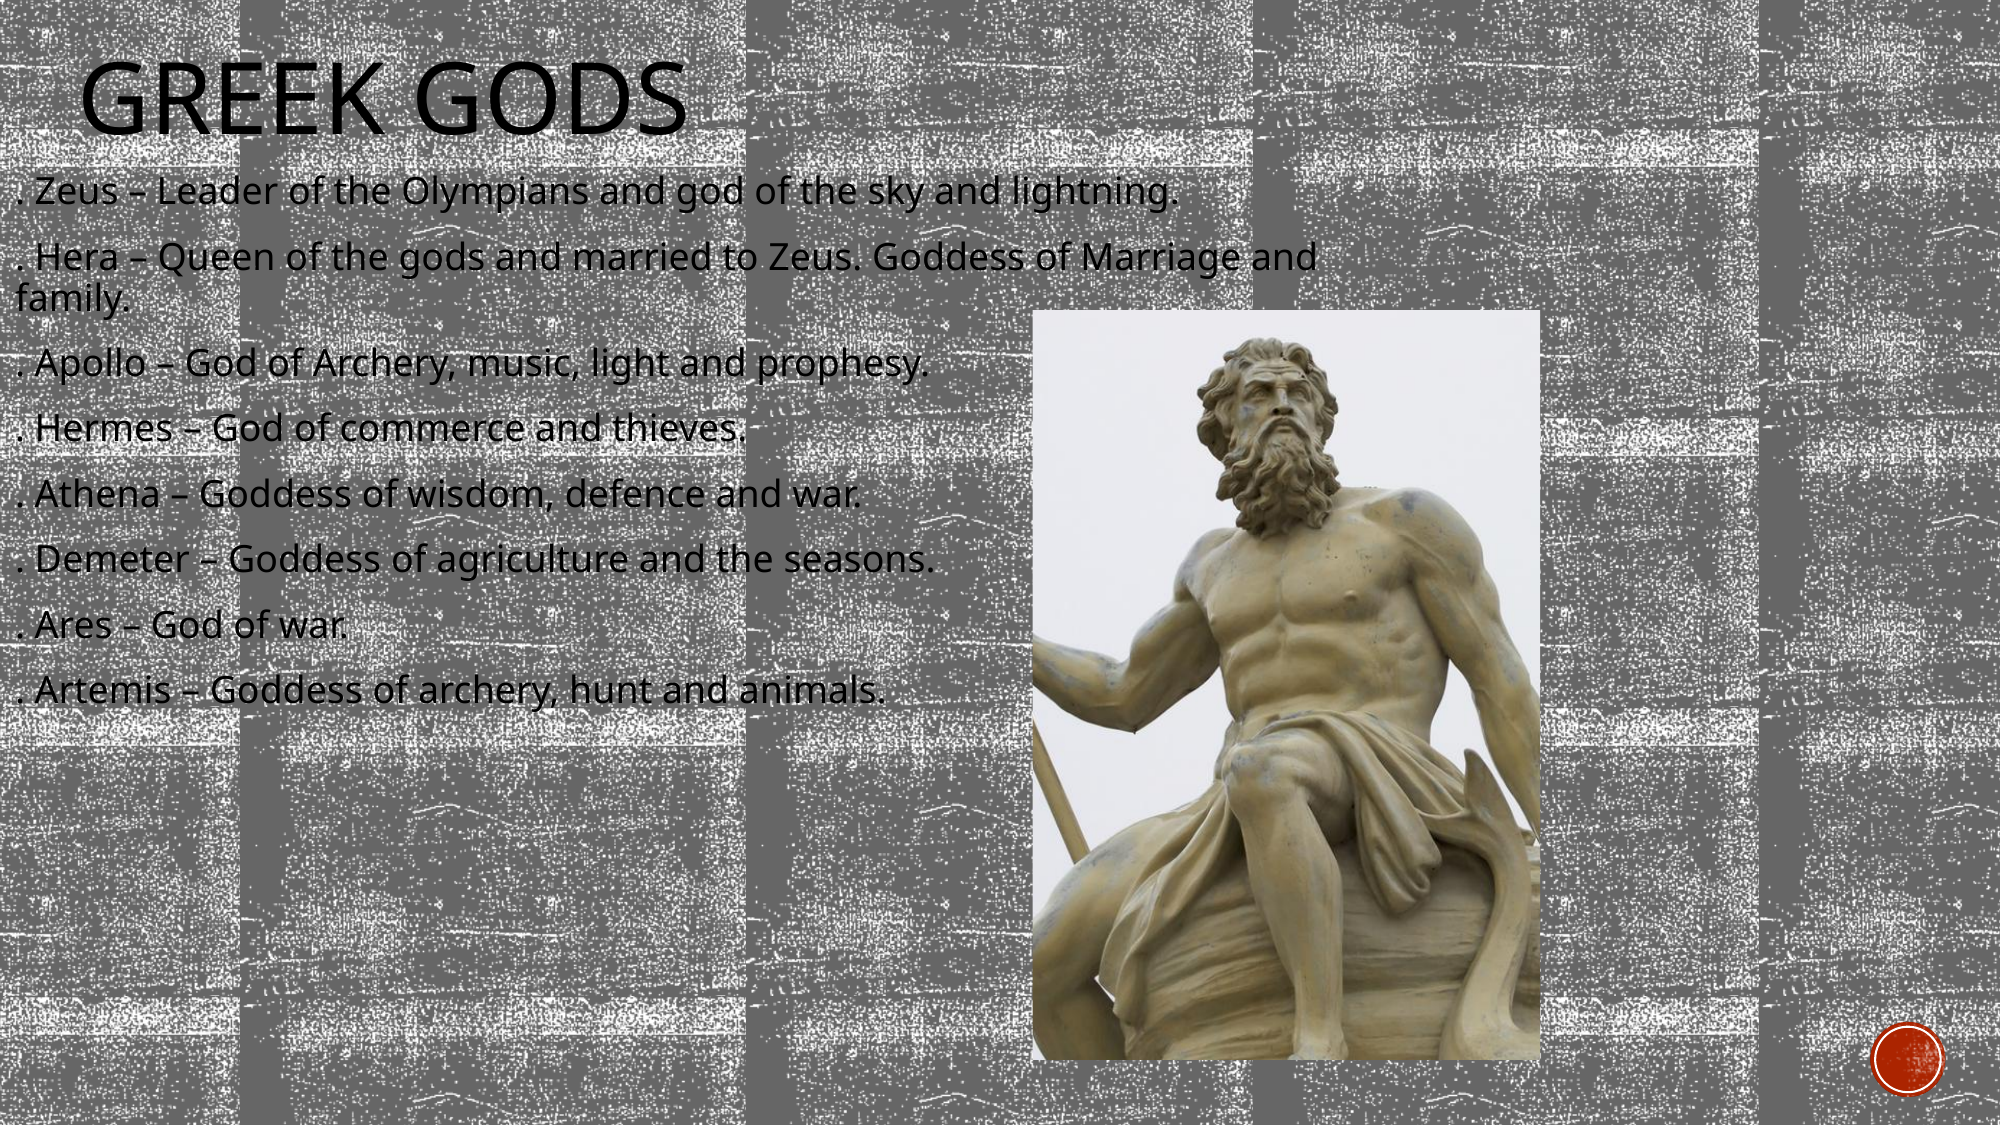

# Greek gods
. Zeus – Leader of the Olympians and god of the sky and lightning.
. Hera – Queen of the gods and married to Zeus. Goddess of Marriage and family.
. Apollo – God of Archery, music, light and prophesy.
. Hermes – God of commerce and thieves.
. Athena – Goddess of wisdom, defence and war.
. Demeter – Goddess of agriculture and the seasons.
. Ares – God of war.
. Artemis – Goddess of archery, hunt and animals.